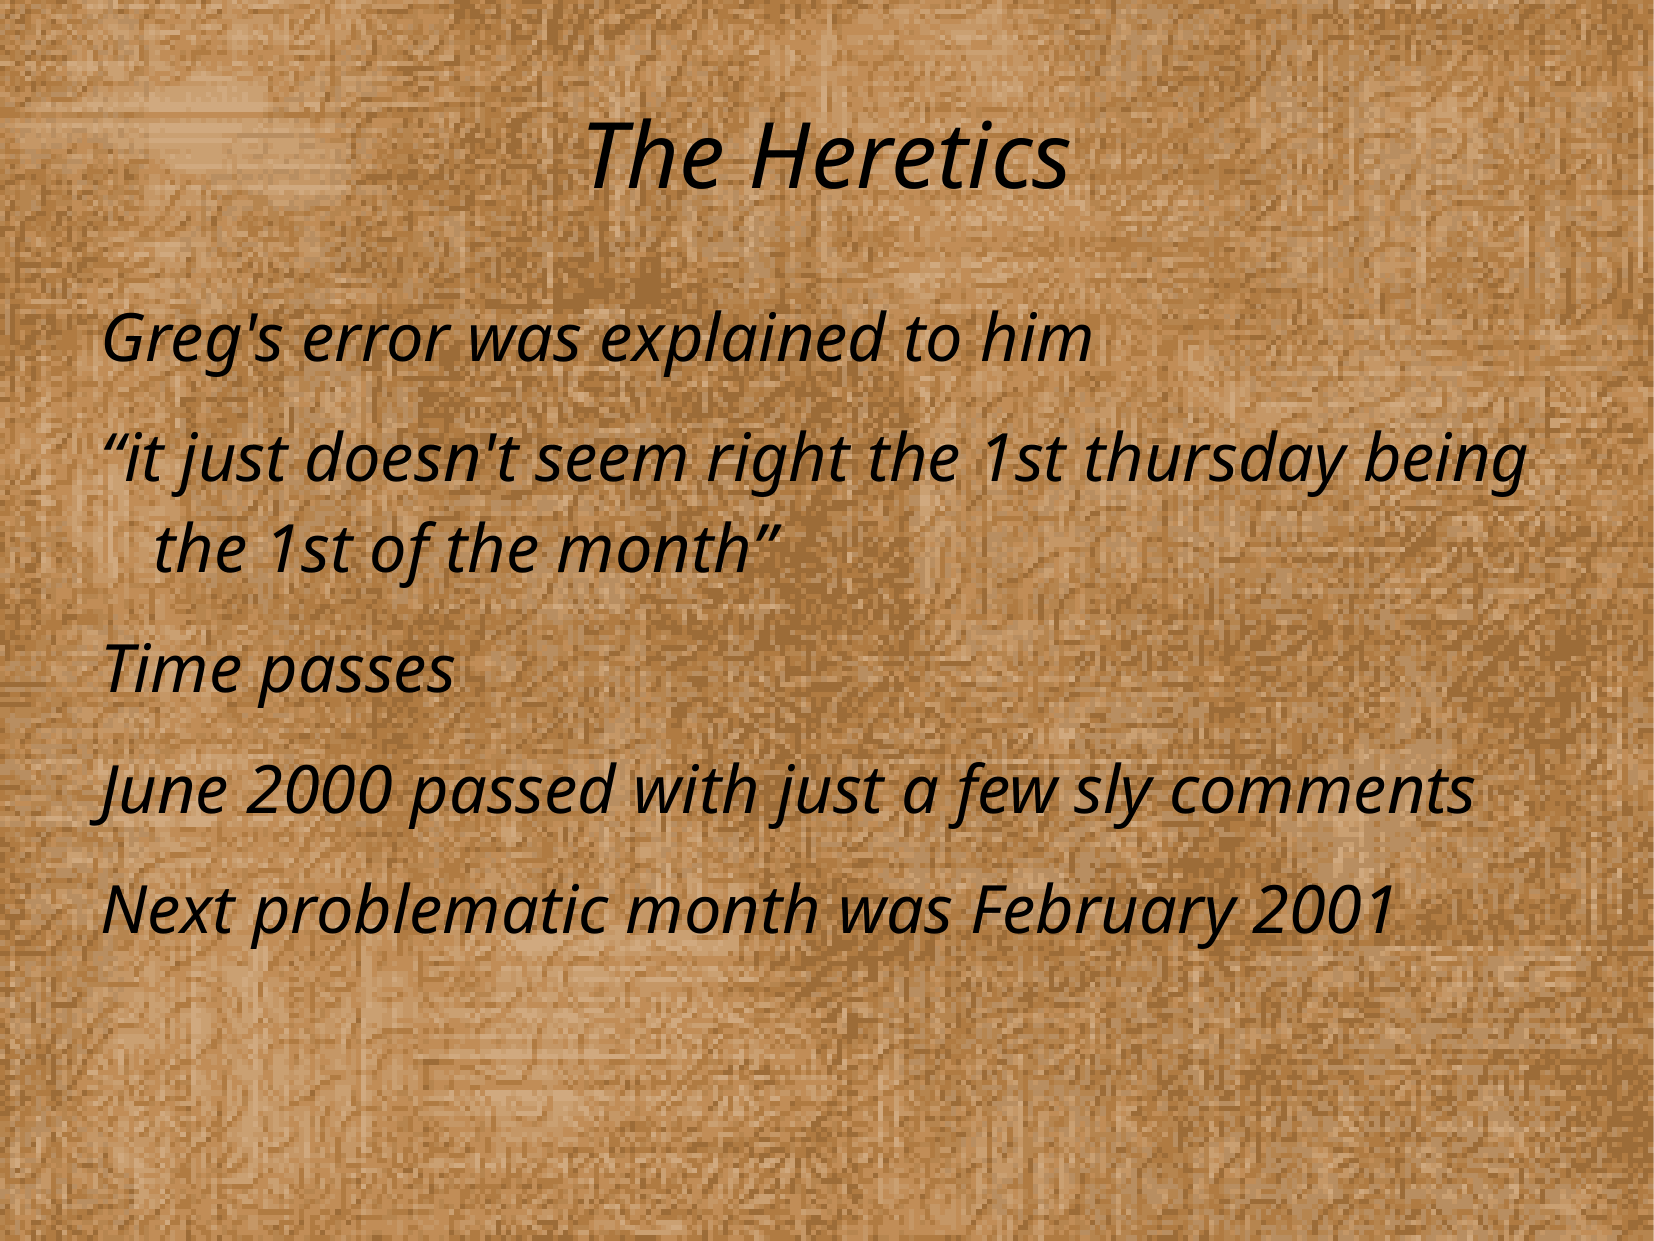

# The Heretics
Greg's error was explained to him
“it just doesn't seem right the 1st thursday being the 1st of the month”
Time passes
June 2000 passed with just a few sly comments
Next problematic month was February 2001